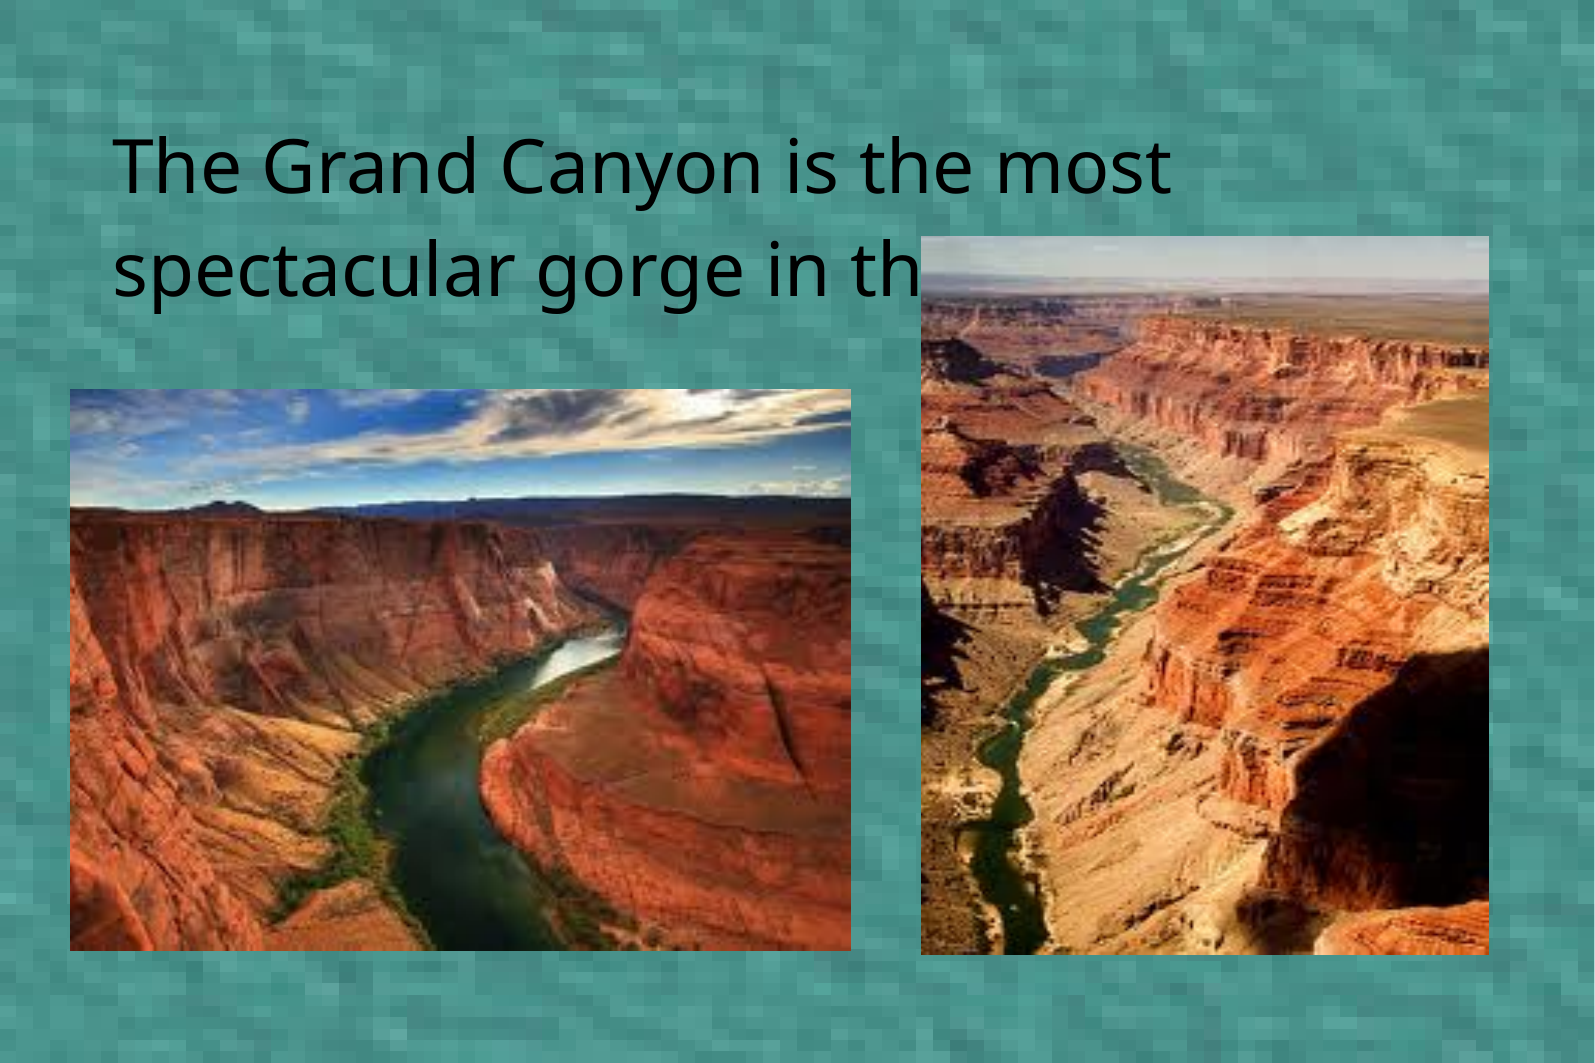

#
The Grand Canyon is the most spectacular gorge in the world.